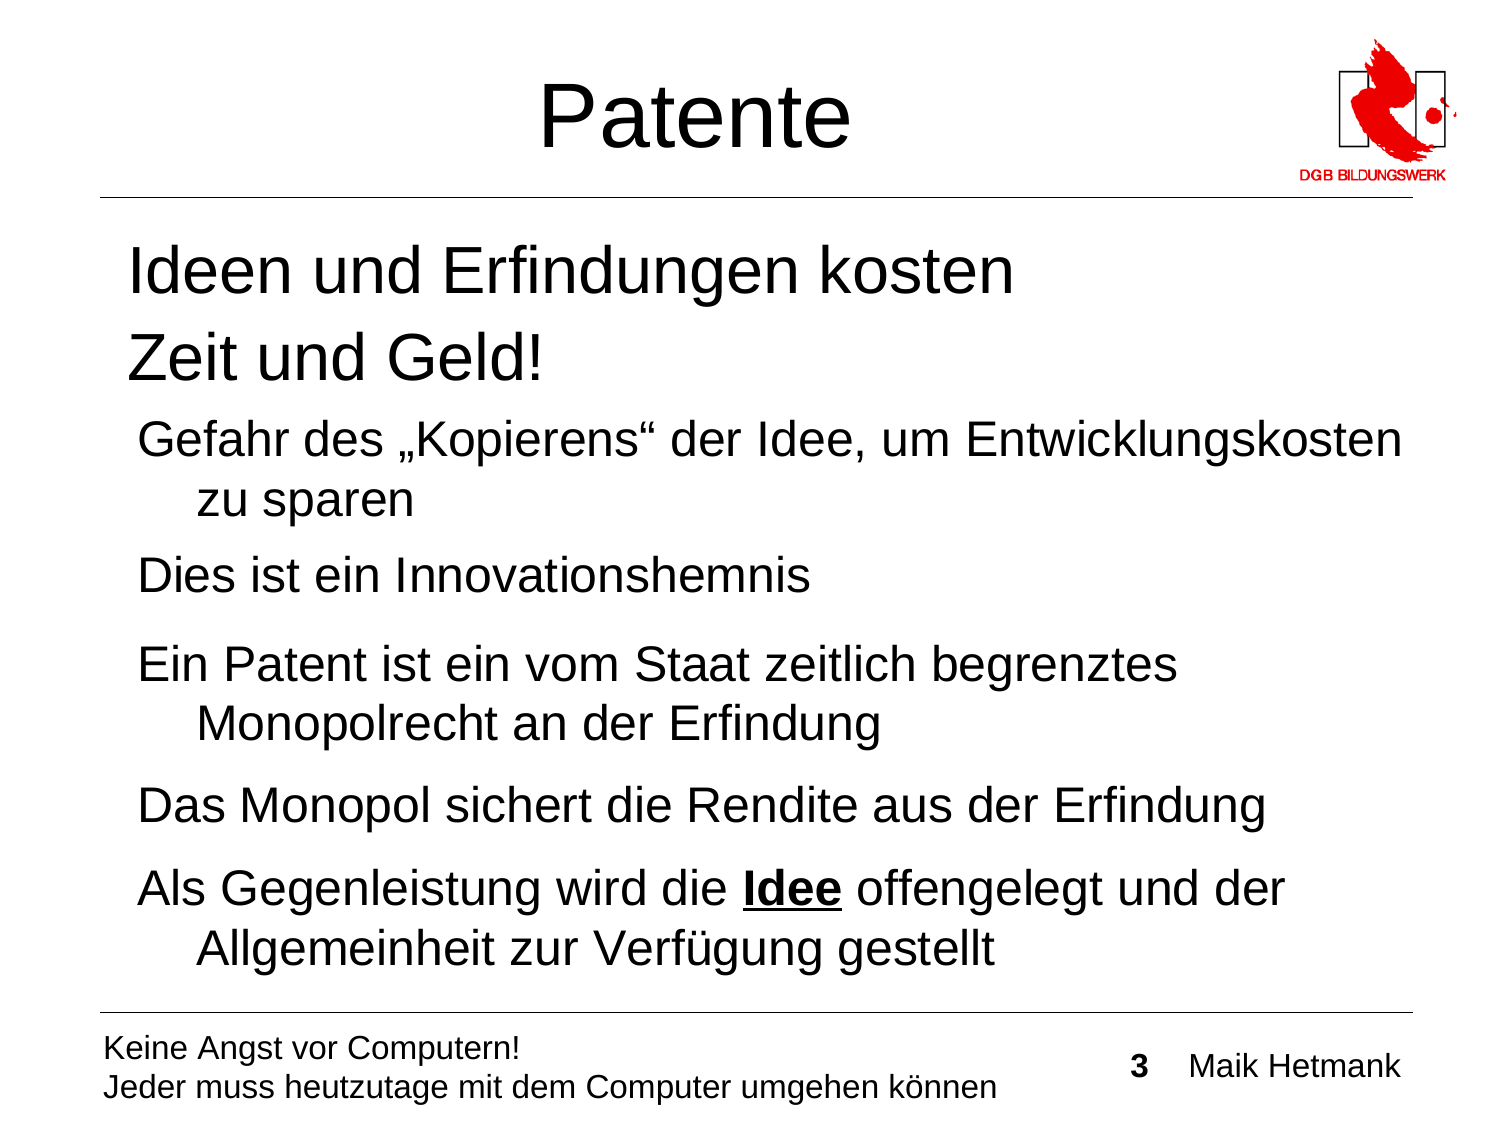

# Patente
Ideen und Erfindungen kosten
Zeit und Geld!
Gefahr des „Kopierens“ der Idee, um Entwicklungskosten zu sparen
Dies ist ein Innovationshemnis
Ein Patent ist ein vom Staat zeitlich begrenztes Monopolrecht an der Erfindung
Das Monopol sichert die Rendite aus der Erfindung
Als Gegenleistung wird die Idee offengelegt und der Allgemeinheit zur Verfügung gestellt